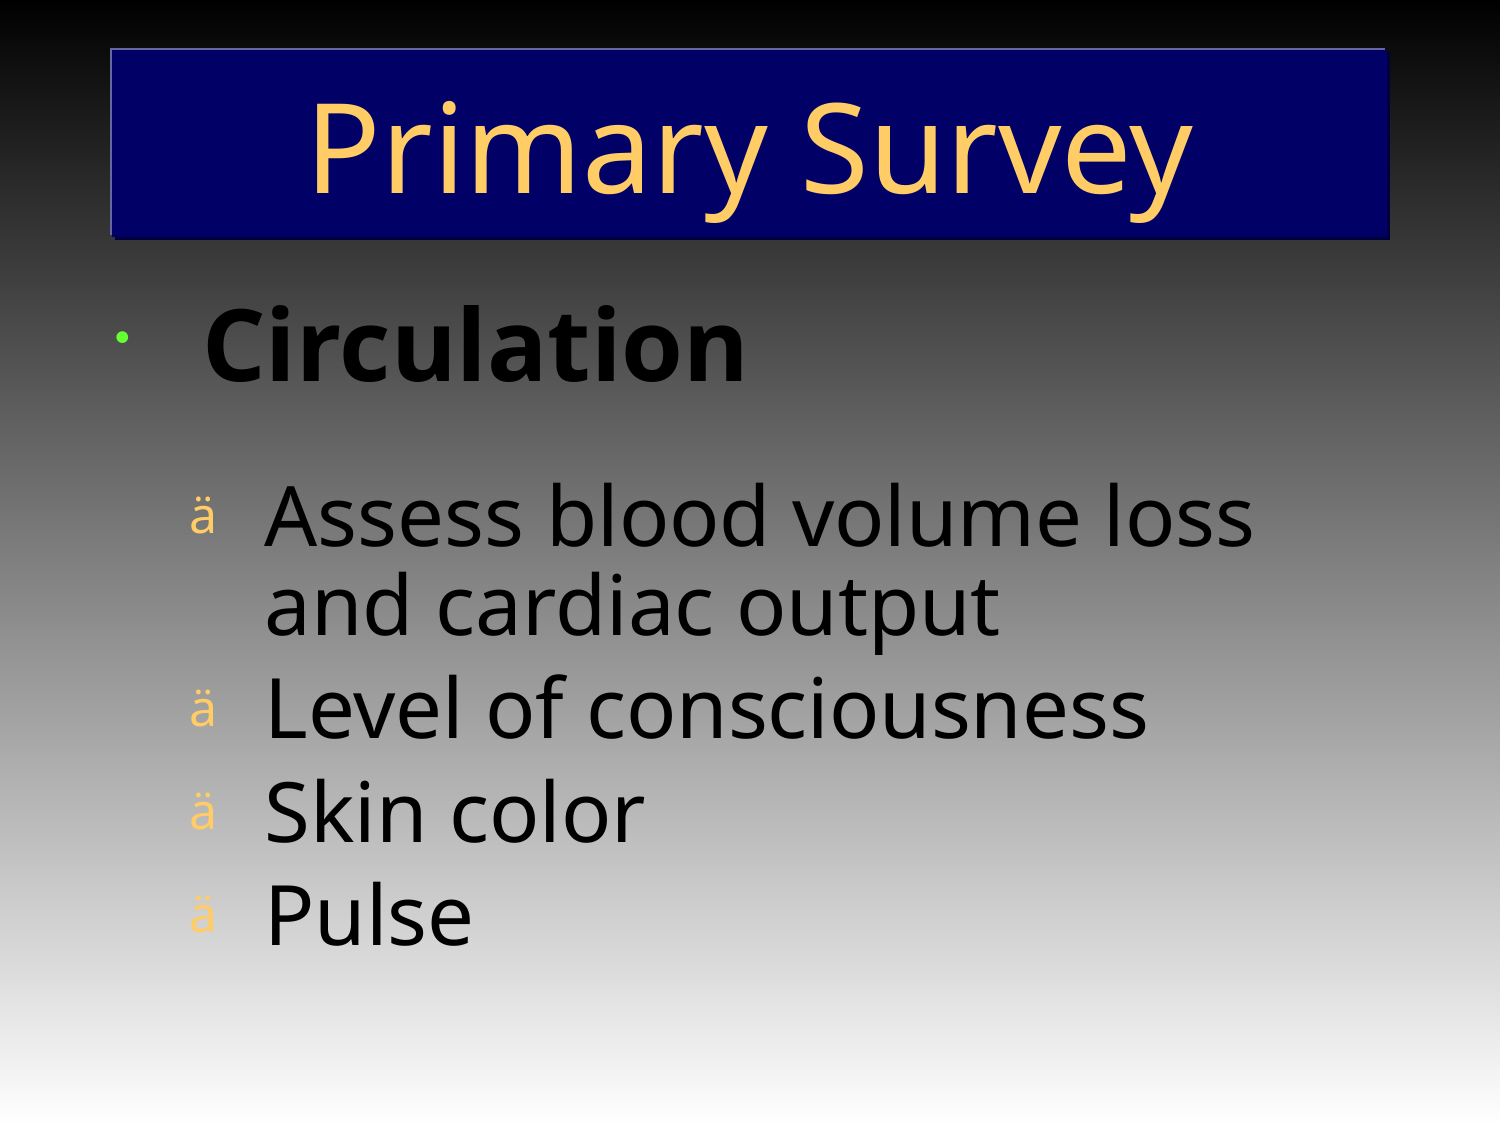

Primary Survey
# Circulation
Assess blood volume loss and cardiac output
Level of consciousness
Skin color
Pulse